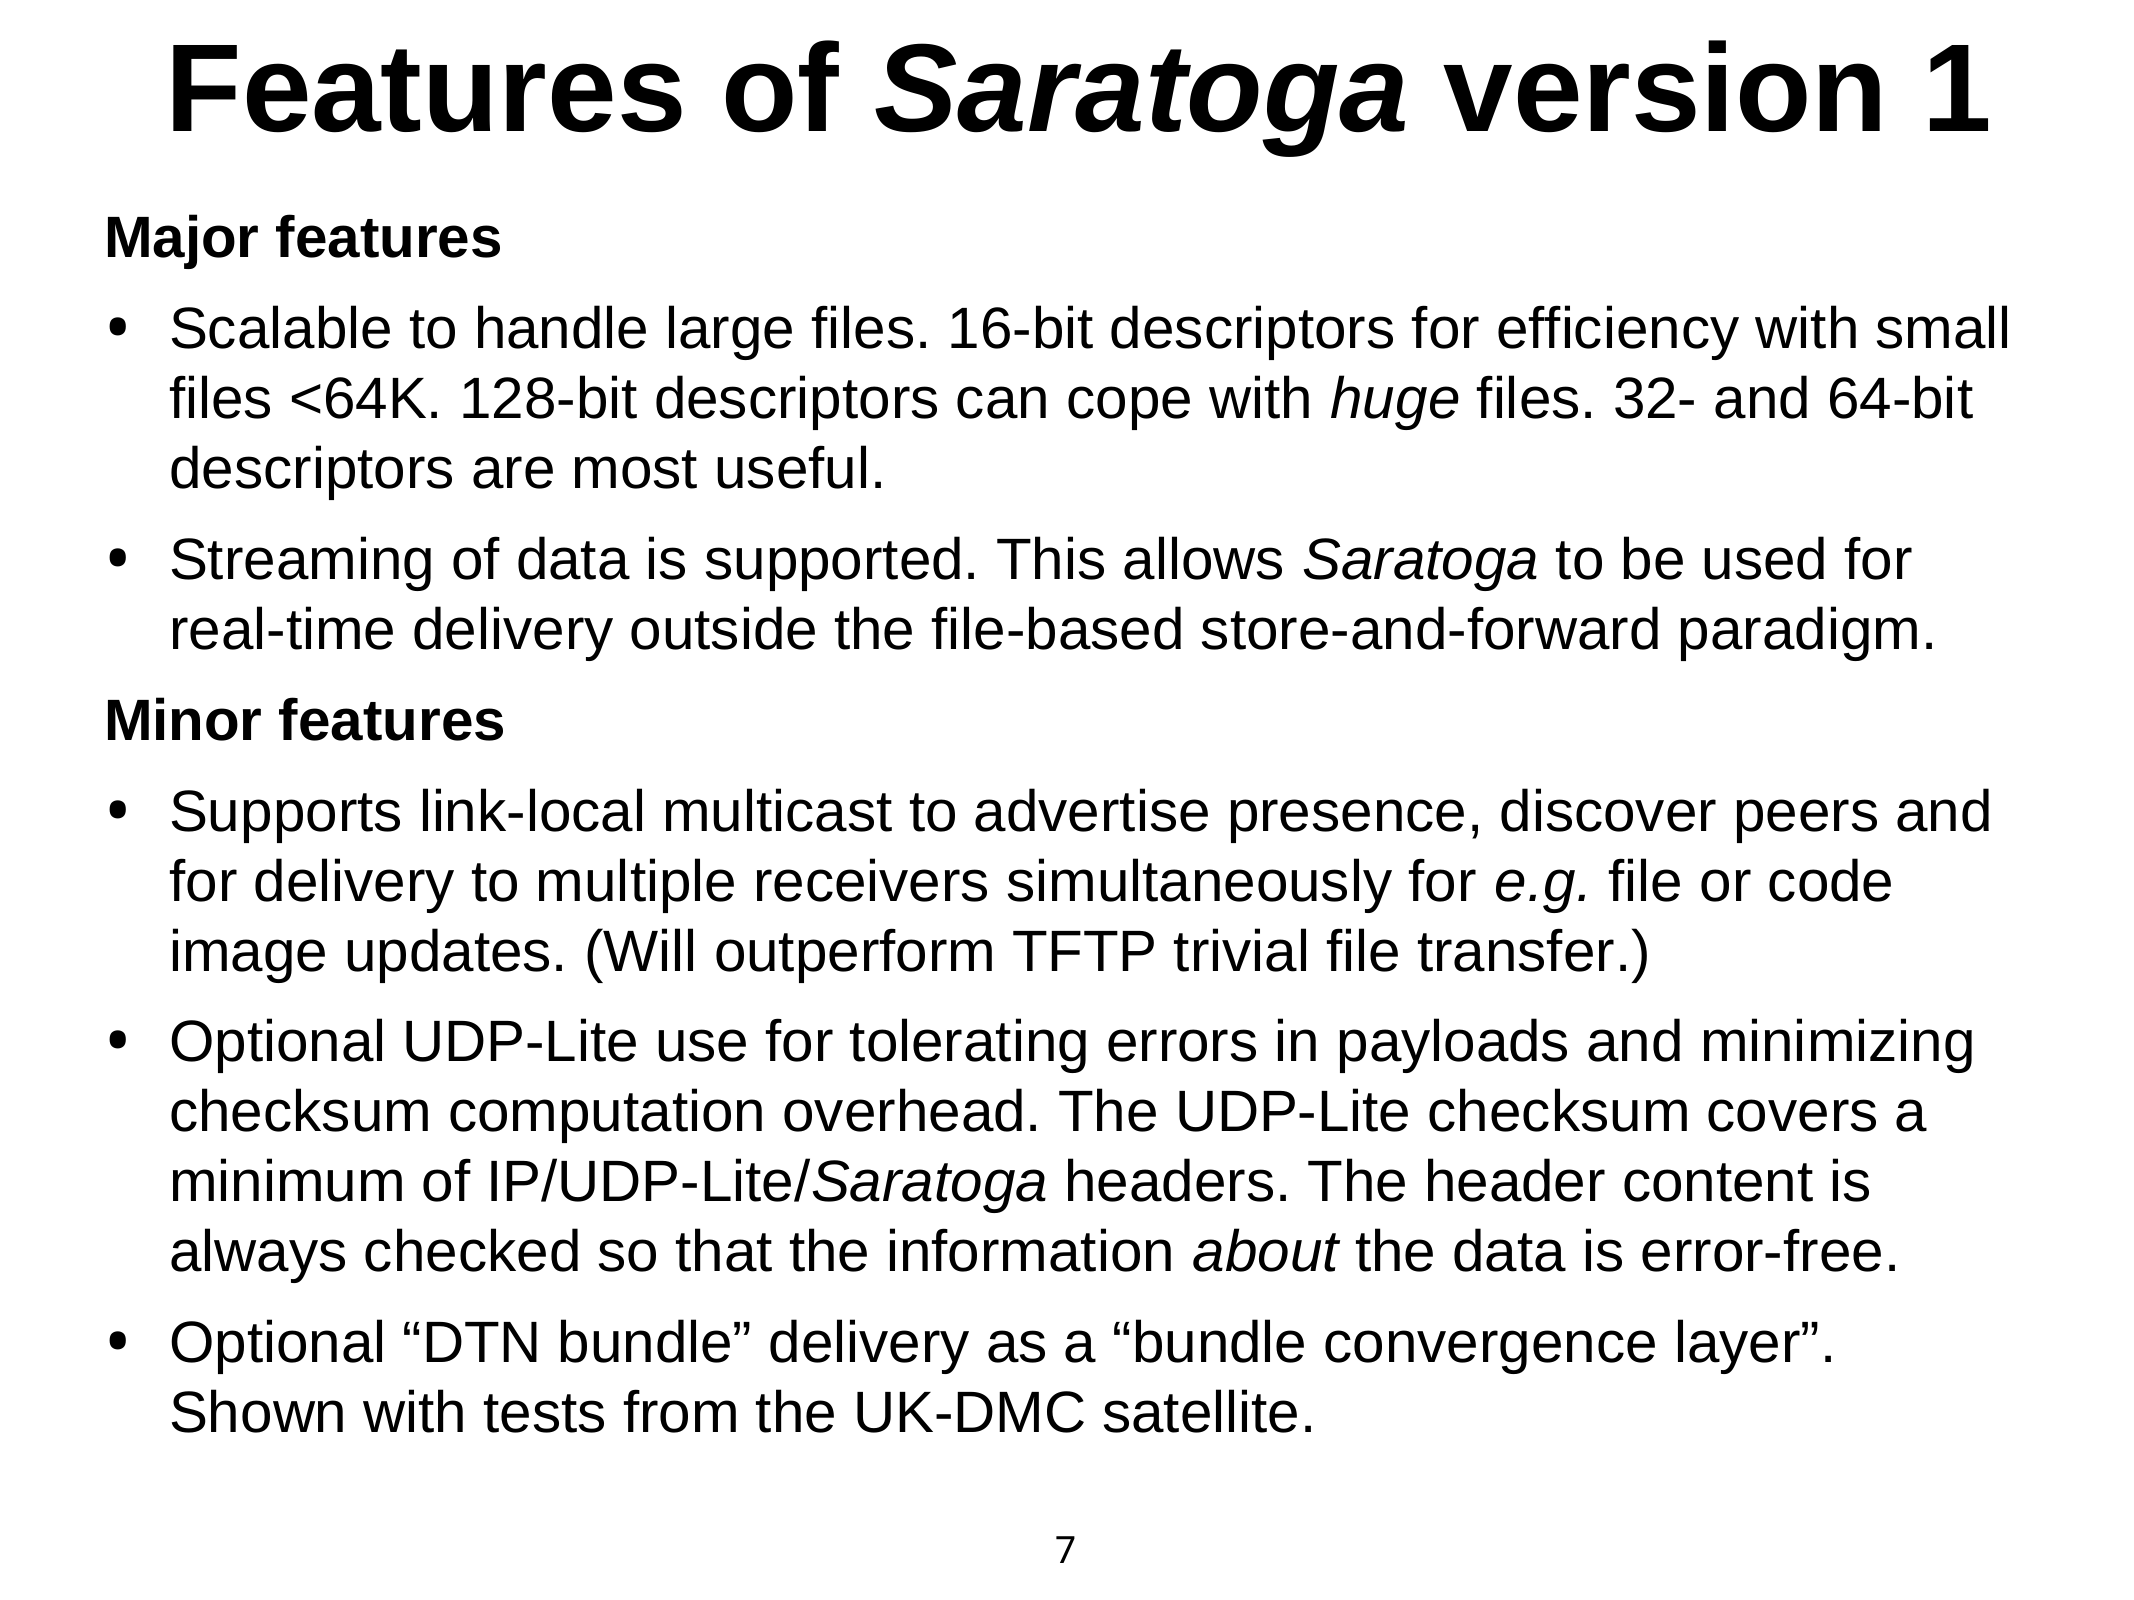

# Features of Saratoga version 1
Major features
Scalable to handle large files. 16-bit descriptors for efficiency with small files <64K. 128-bit descriptors can cope with huge files. 32- and 64-bit descriptors are most useful.
Streaming of data is supported. This allows Saratoga to be used for real-time delivery outside the file-based store-and-forward paradigm.
Minor features
Supports link-local multicast to advertise presence, discover peers and for delivery to multiple receivers simultaneously for e.g. file or code image updates. (Will outperform TFTP trivial file transfer.)
Optional UDP-Lite use for tolerating errors in payloads and minimizing checksum computation overhead. The UDP-Lite checksum covers a minimum of IP/UDP-Lite/Saratoga headers. The header content is always checked so that the information about the data is error-free.
Optional “DTN bundle” delivery as a “bundle convergence layer”. Shown with tests from the UK-DMC satellite.